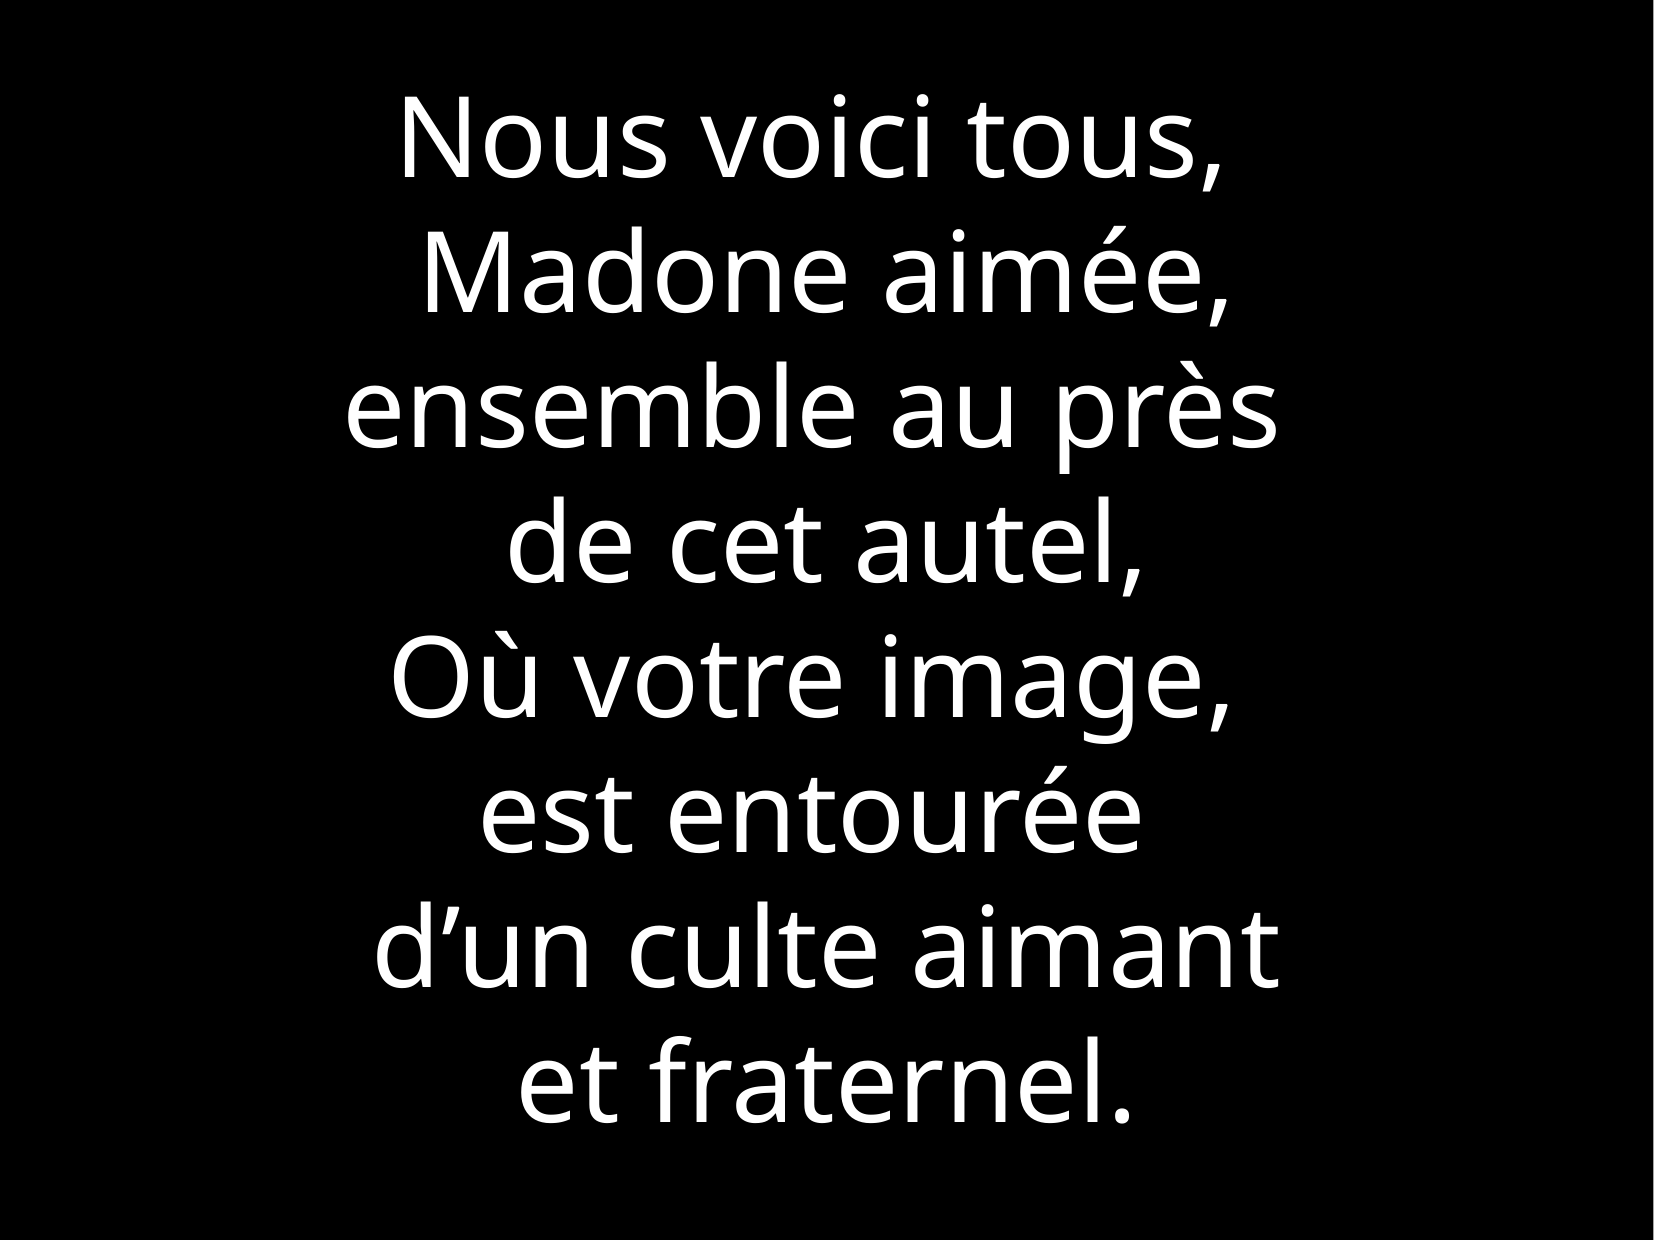

Nous voici tous,
Madone aimée,
ensemble au près
de cet autel,
Où votre image,
est entourée
d’un culte aimant
et fraternel.